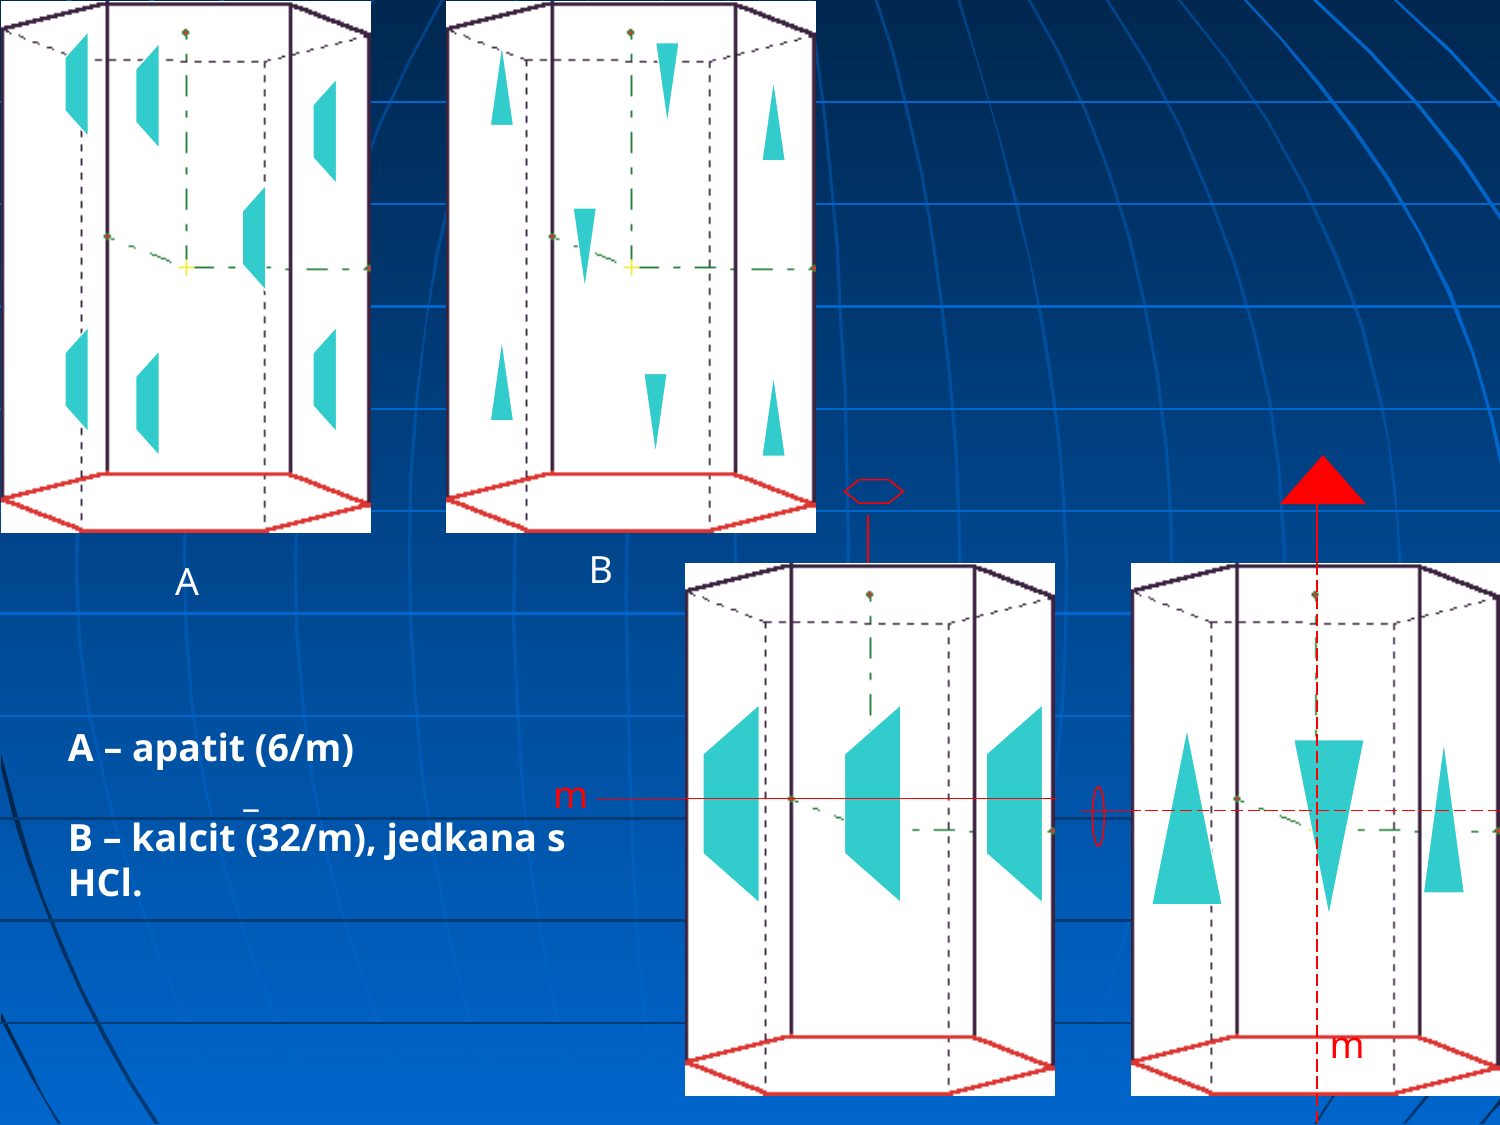

B
A
A – apatit (6/m)
 _
B – kalcit (32/m), jedkana s HCl.
m
m